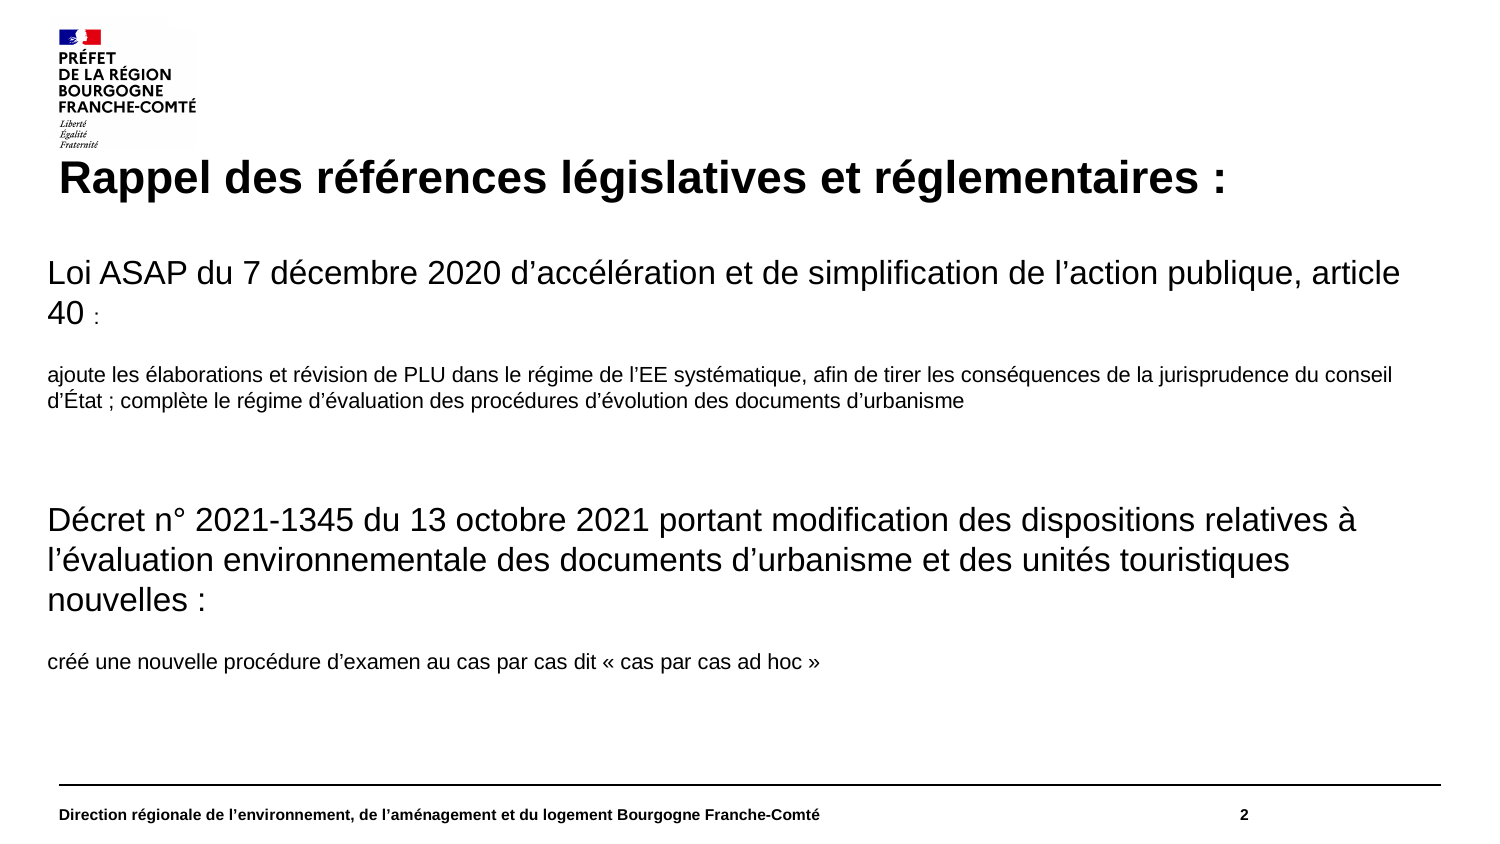

# Rappel des références législatives et réglementaires :
Loi ASAP du 7 décembre 2020 d’accélération et de simplification de l’action publique, article 40 :
ajoute les élaborations et révision de PLU dans le régime de l’EE systématique, afin de tirer les conséquences de la jurisprudence du conseil d’État ; complète le régime d’évaluation des procédures d’évolution des documents d’urbanisme
Décret n° 2021-1345 du 13 octobre 2021 portant modification des dispositions relatives à l’évaluation environnementale des documents d’urbanisme et des unités touristiques nouvelles :
créé une nouvelle procédure d’examen au cas par cas dit « cas par cas ad hoc »
Direction régionale de l’environnement, de l’aménagement et du logement Auvergne-Rhône-Alpes
2